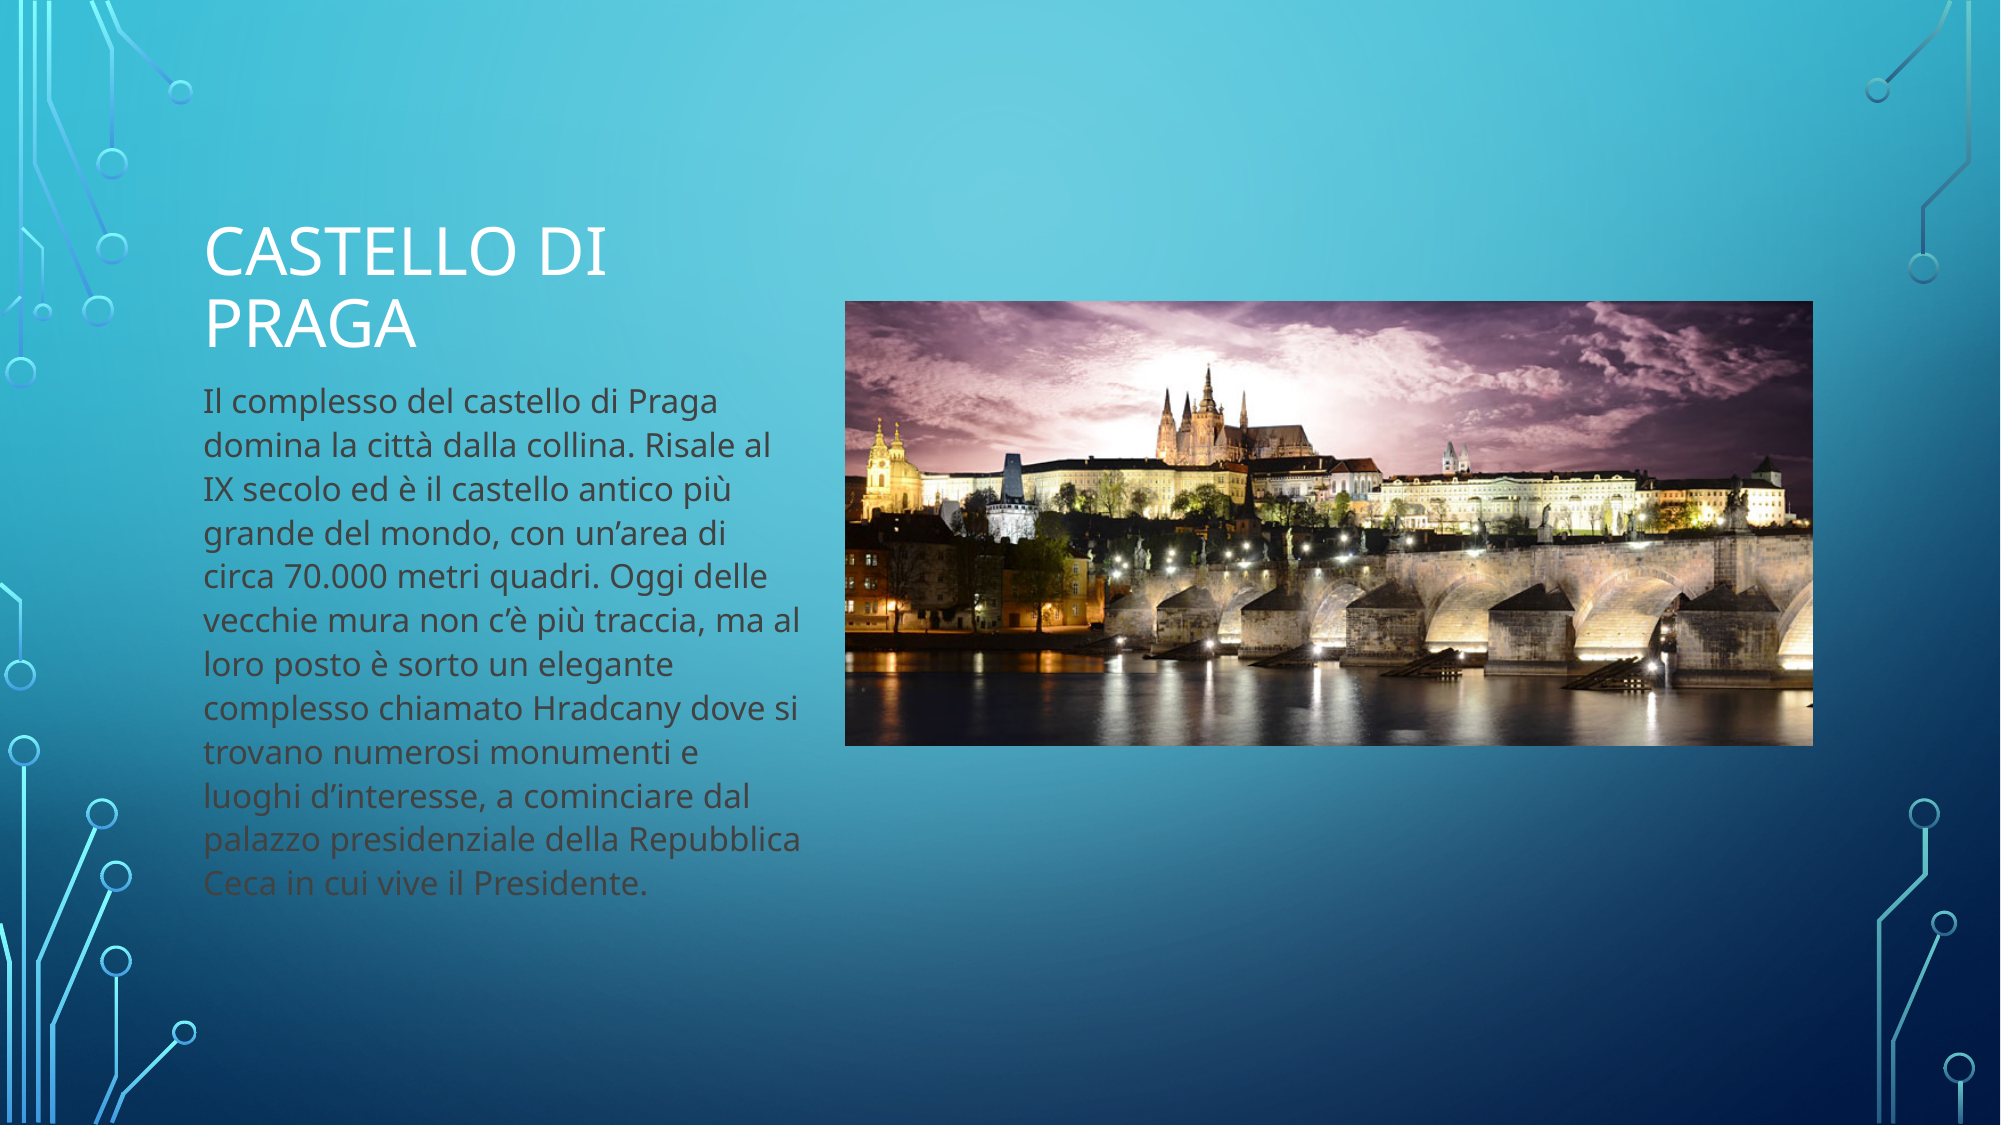

# Castello di praga
Il complesso del castello di Praga domina la città dalla collina. Risale al IX secolo ed è il castello antico più grande del mondo, con un’area di circa 70.000 metri quadri. Oggi delle vecchie mura non c’è più traccia, ma al loro posto è sorto un elegante complesso chiamato Hradcany dove si trovano numerosi monumenti e luoghi d’interesse, a cominciare dal palazzo presidenziale della Repubblica Ceca in cui vive il Presidente.